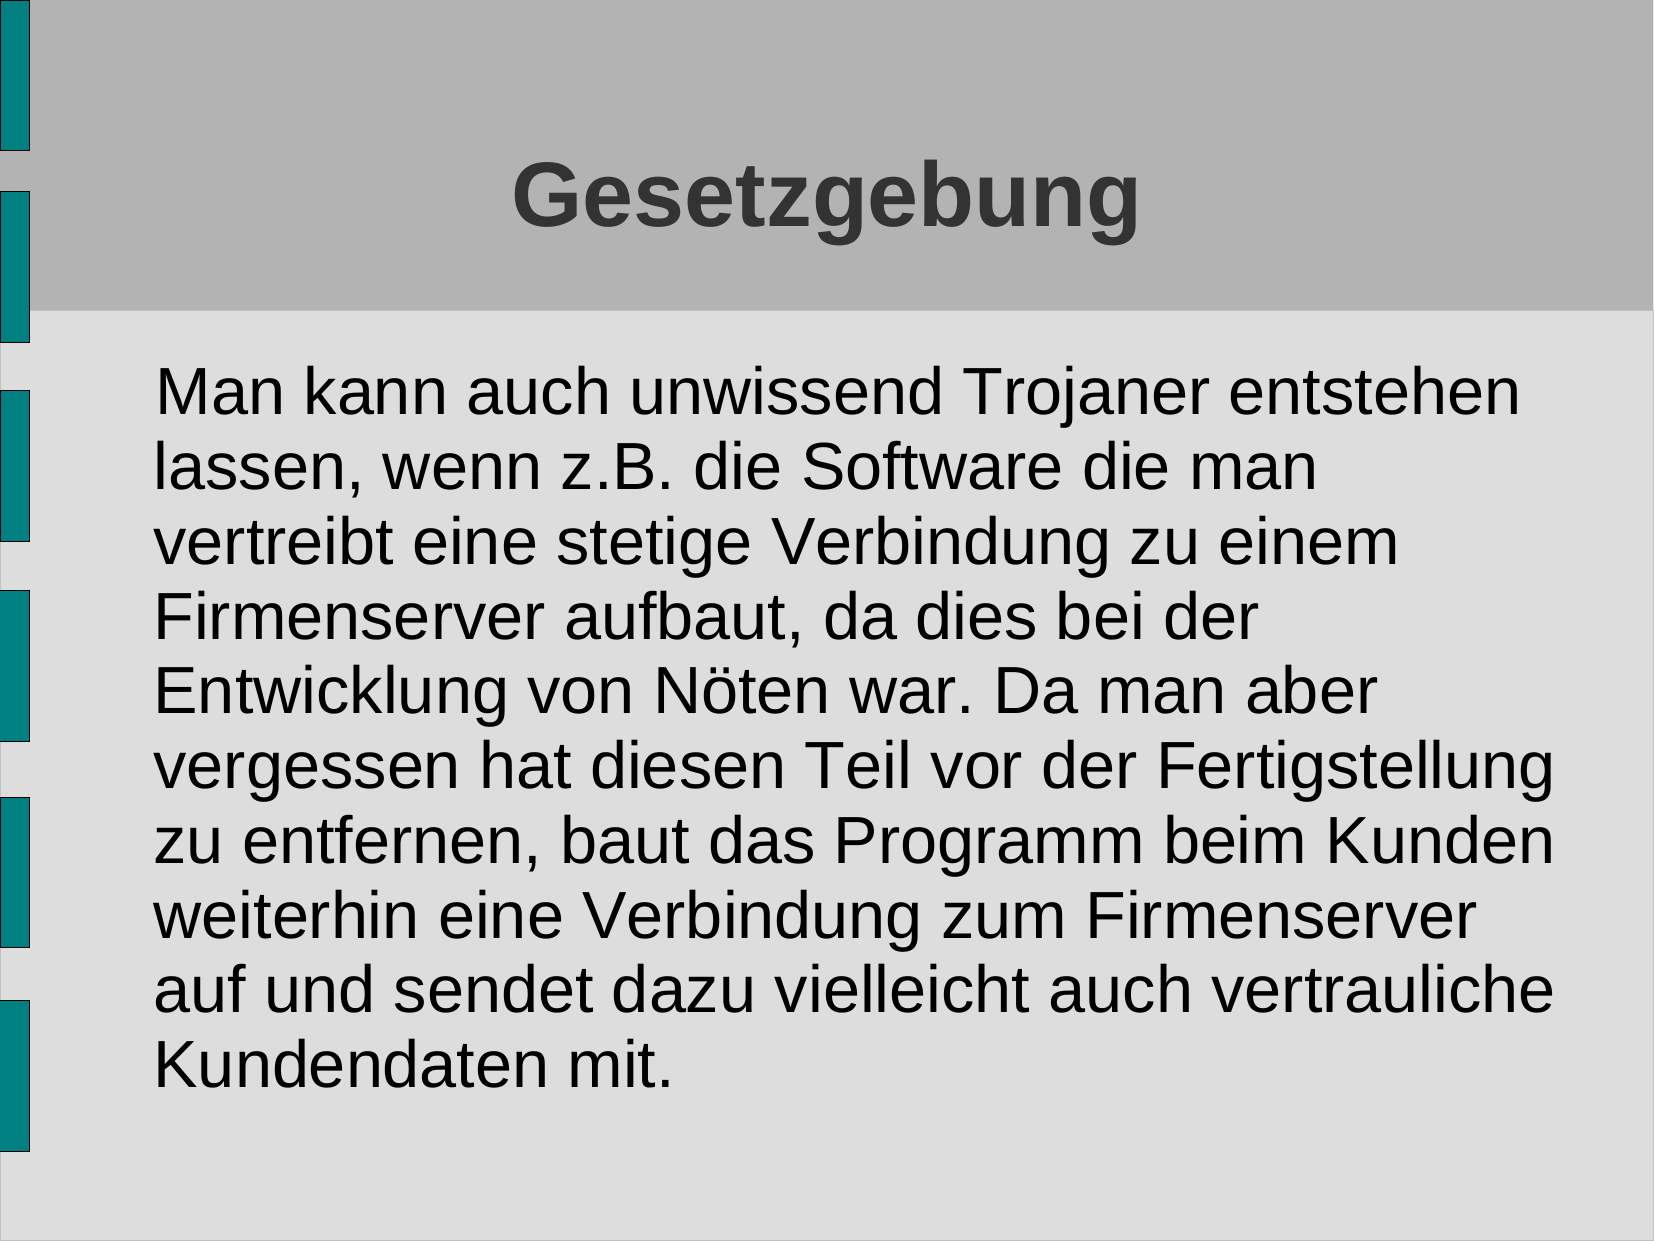

# Gesetzgebung
 Man kann auch unwissend Trojaner entstehen lassen, wenn z.B. die Software die man vertreibt eine stetige Verbindung zu einem Firmenserver aufbaut, da dies bei der Entwicklung von Nöten war. Da man aber vergessen hat diesen Teil vor der Fertigstellung zu entfernen, baut das Programm beim Kunden weiterhin eine Verbindung zum Firmenserver auf und sendet dazu vielleicht auch vertrauliche Kundendaten mit.